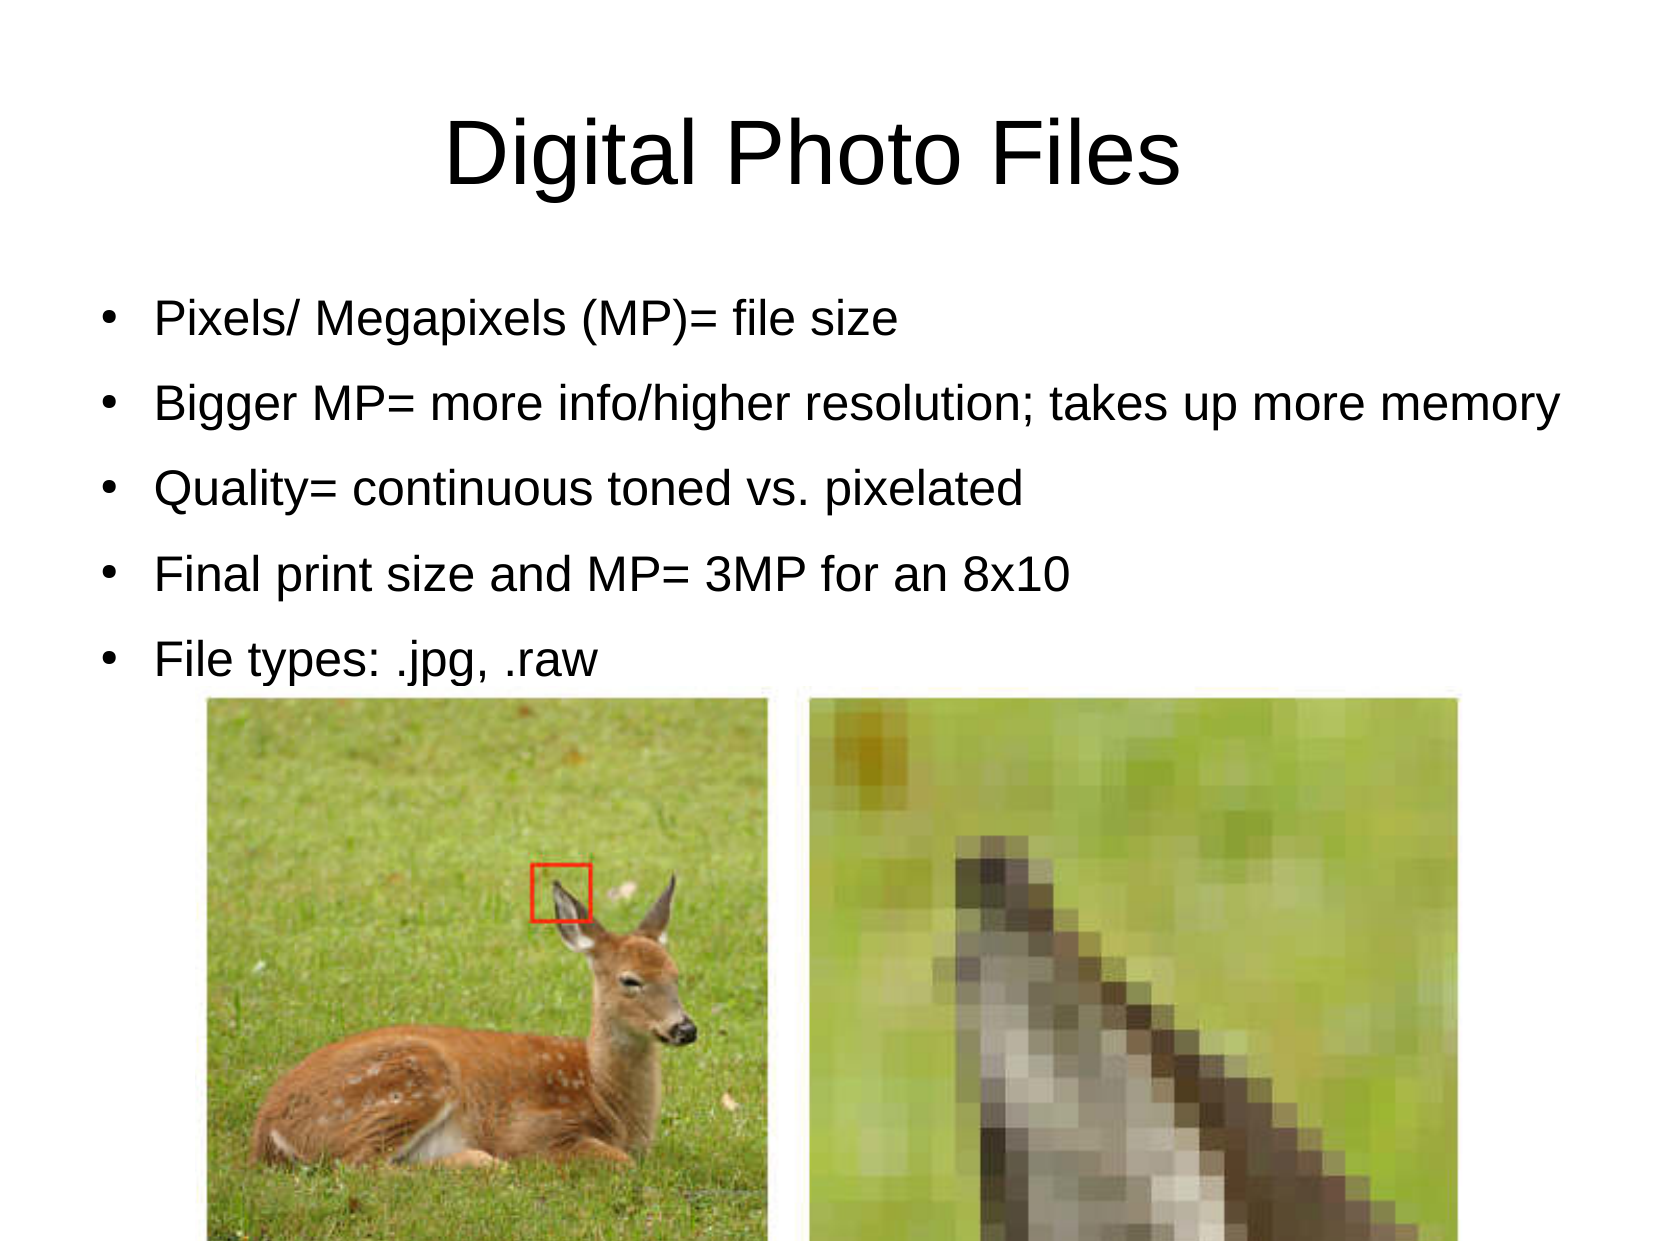

# Digital Photo Files
Pixels/ Megapixels (MP)= file size
Bigger MP= more info/higher resolution; takes up more memory
Quality= continuous toned vs. pixelated
Final print size and MP= 3MP for an 8x10
File types: .jpg, .raw